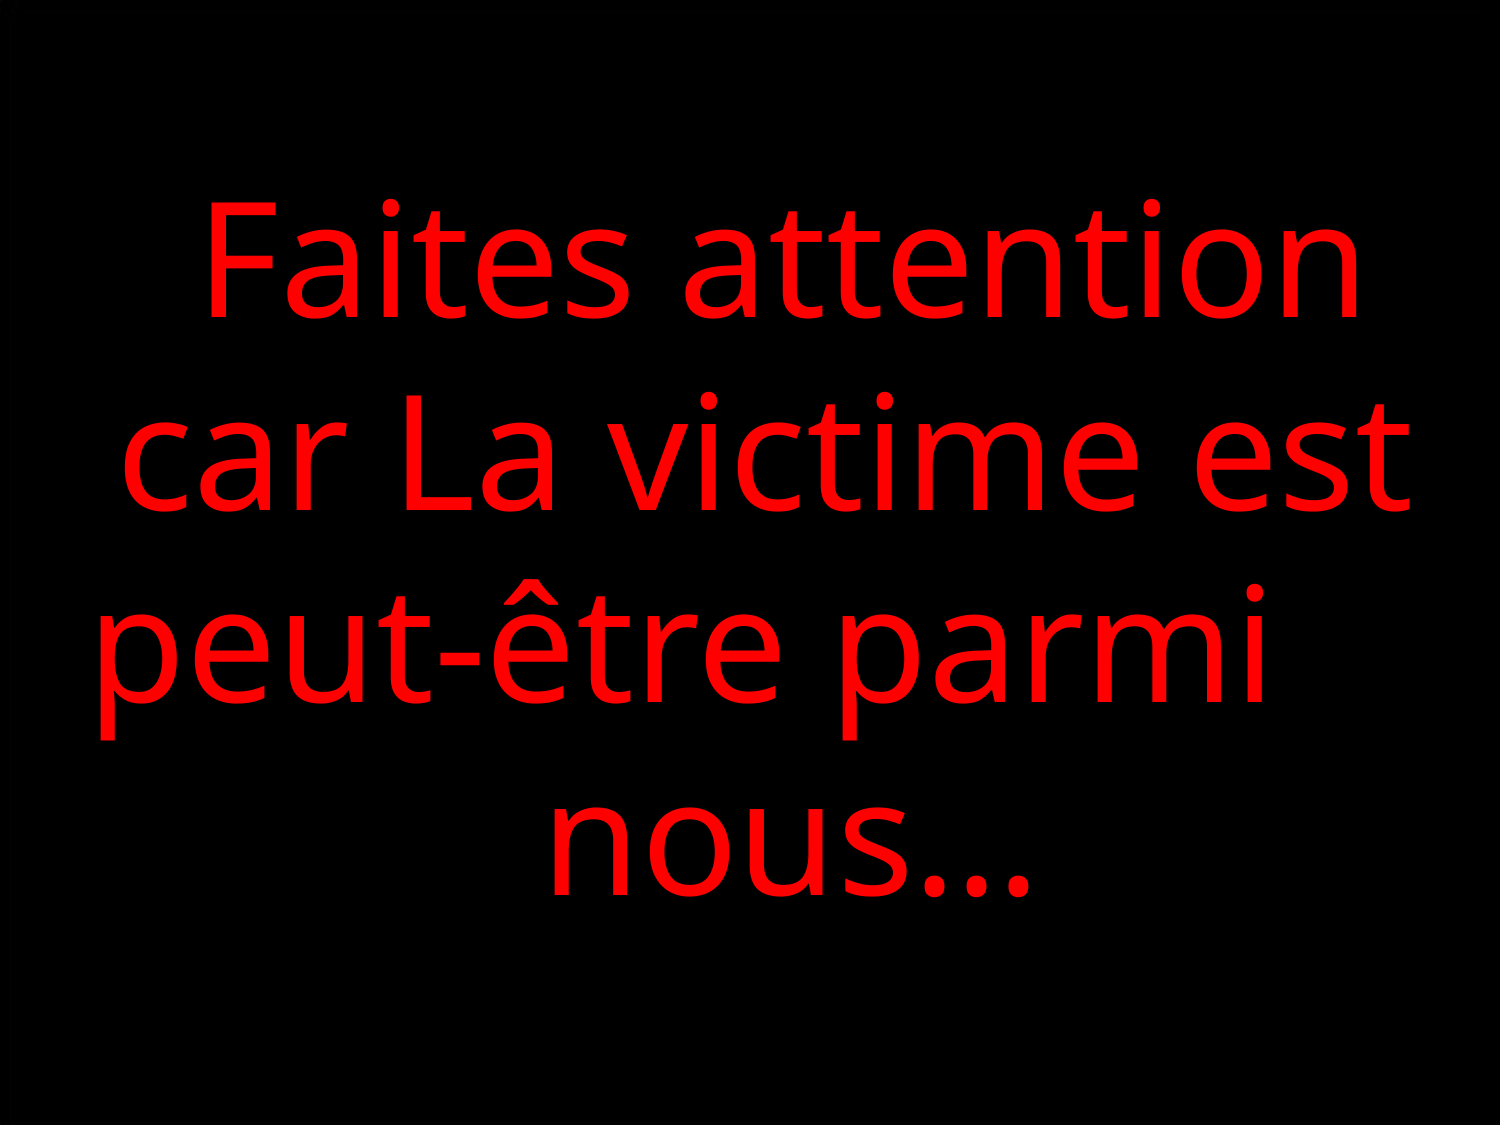

#
		Faites attention 		car La victime est 	peut-être parmi nous…
14/03/11